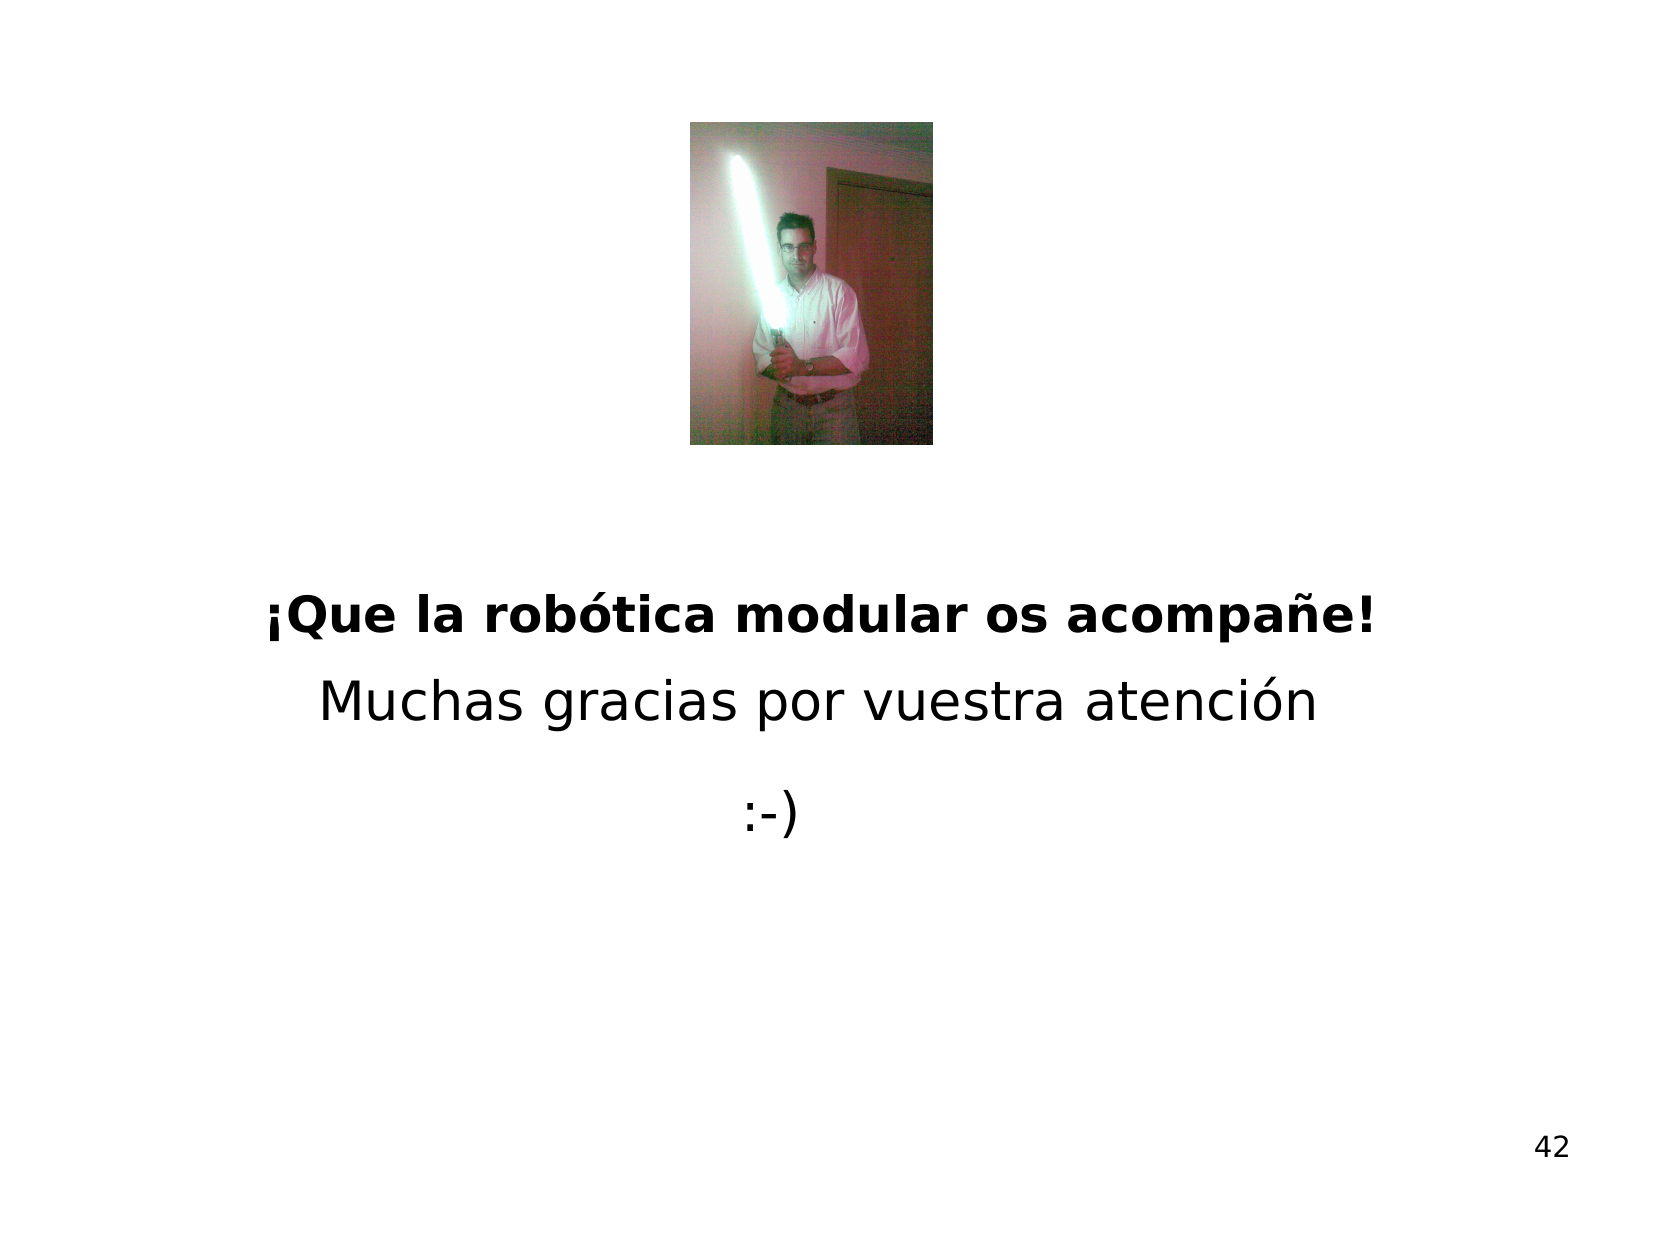

¡Que la robótica modular os acompañe!
Muchas gracias por vuestra atención
:-)
42